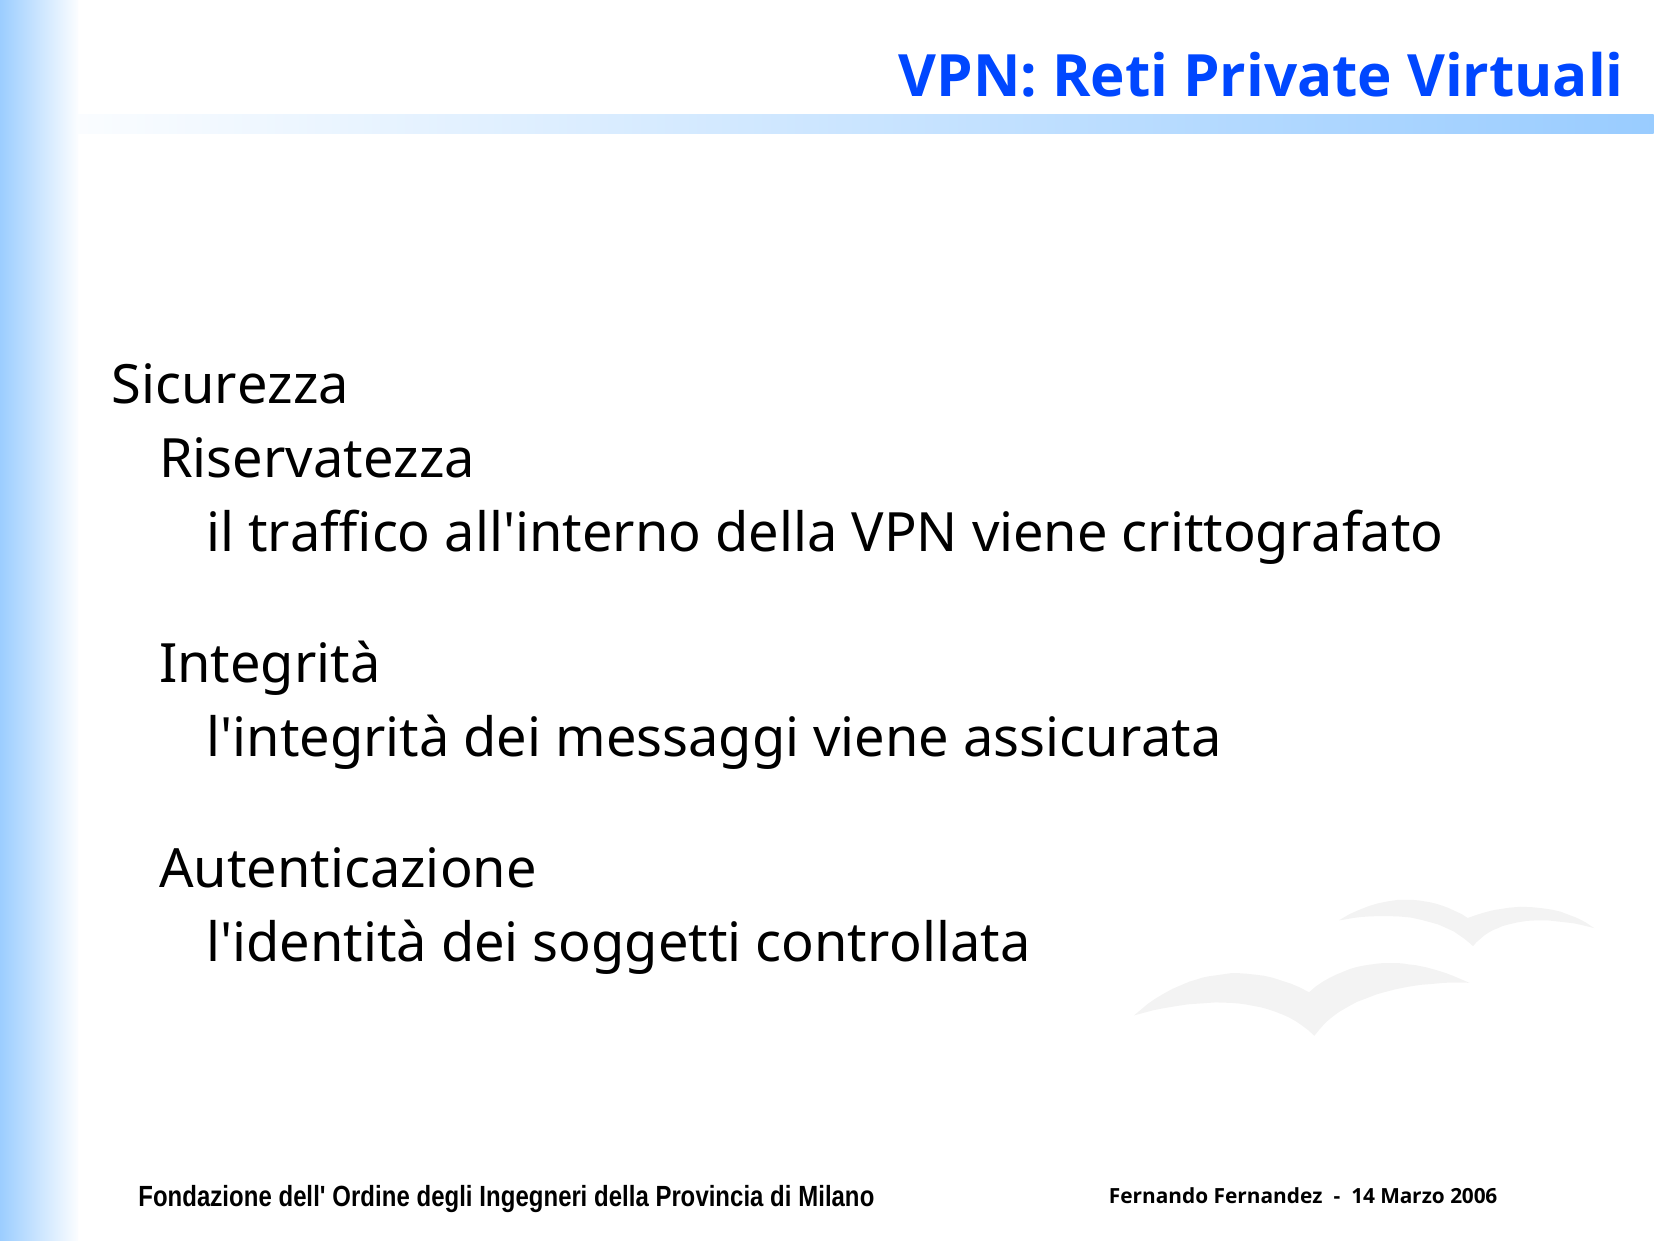

# VPN: Reti Private Virtuali
Sicurezza
Riservatezza
il traffico all'interno della VPN viene crittografato
Integrità
l'integrità dei messaggi viene assicurata
Autenticazione
l'identità dei soggetti controllata